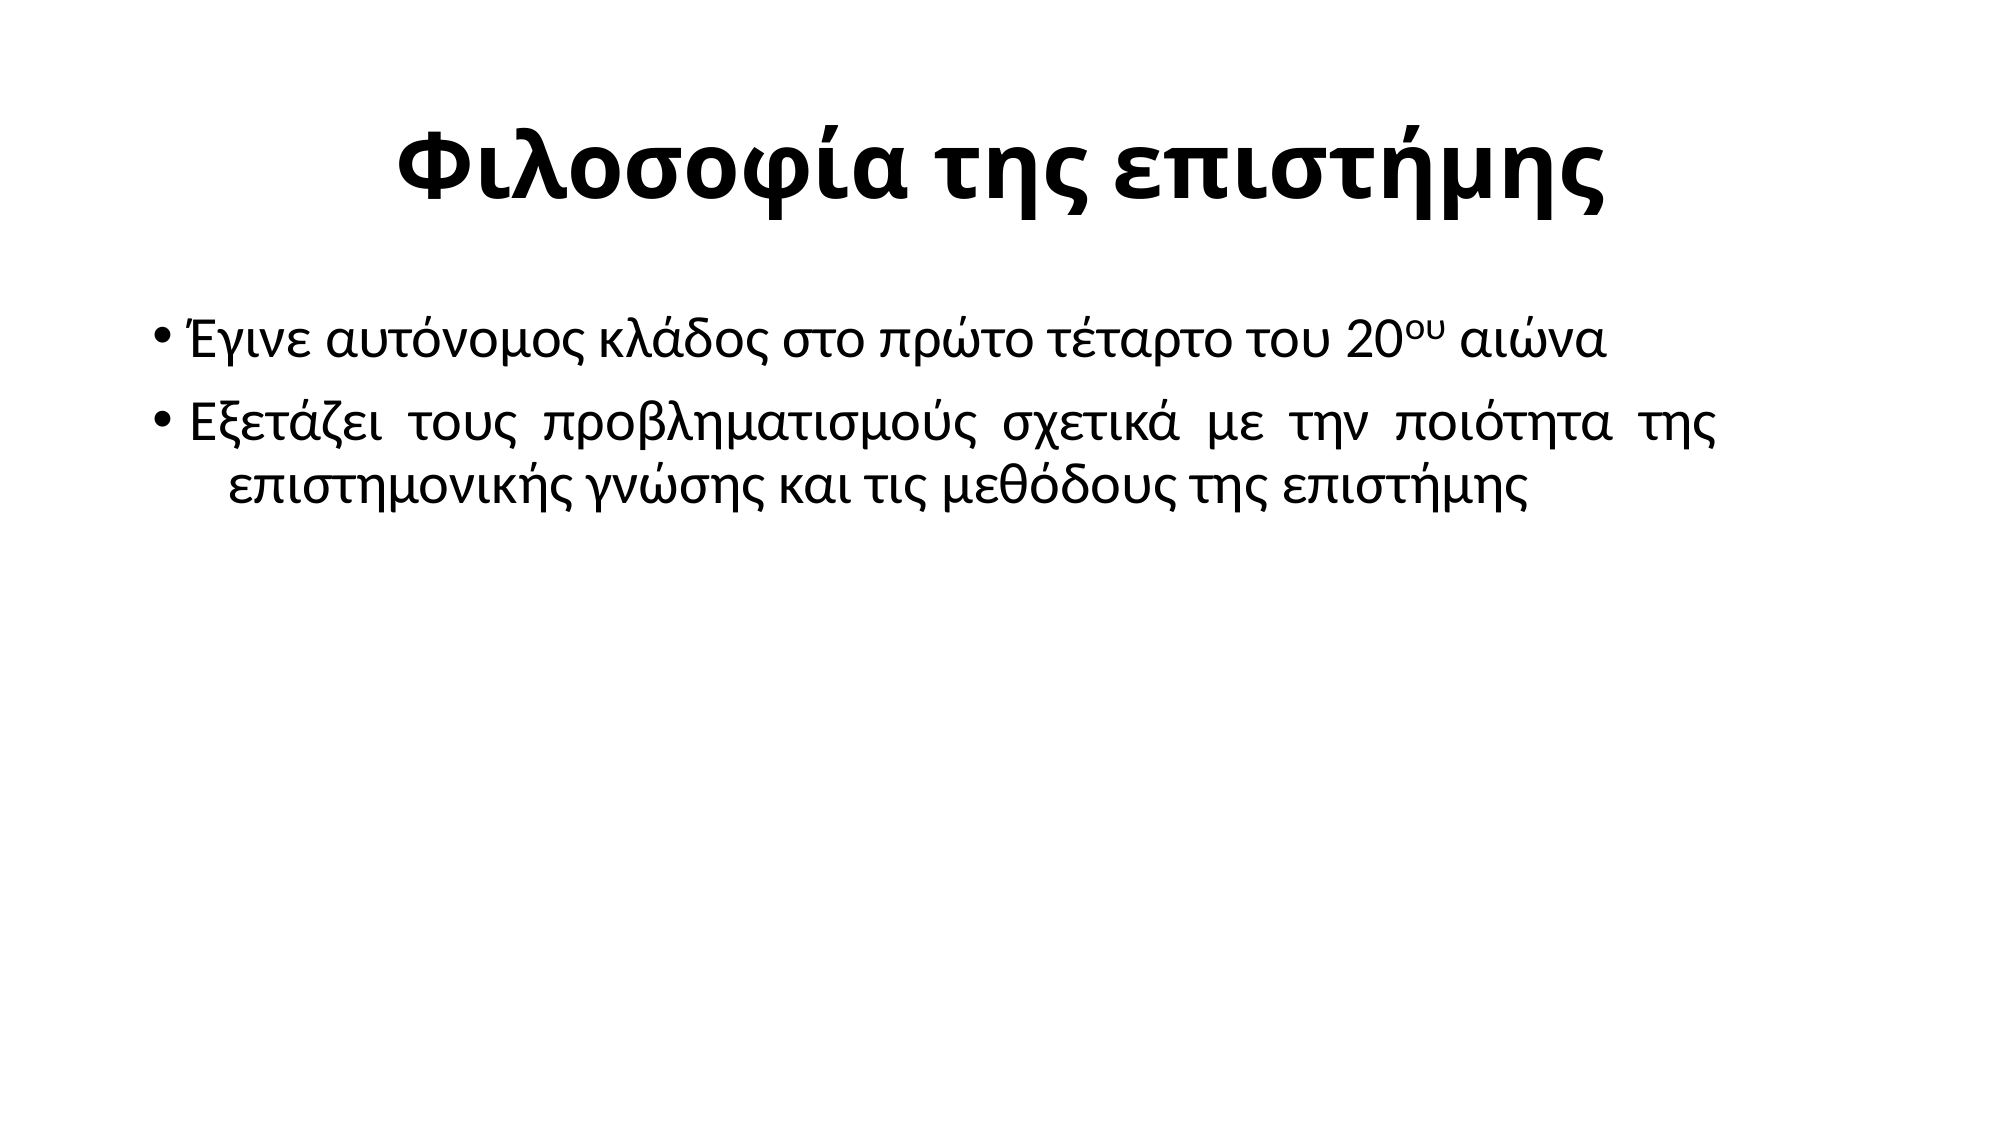

# Φιλοσοφία της επιστήμης
Έγινε αυτόνομος κλάδος στο πρώτο τέταρτο του 20ου αιώνα
Εξετάζει τους προβληματισμούς σχετικά με την ποιότητα της επιστημονικής γνώσης και τις μεθόδους της επιστήμης